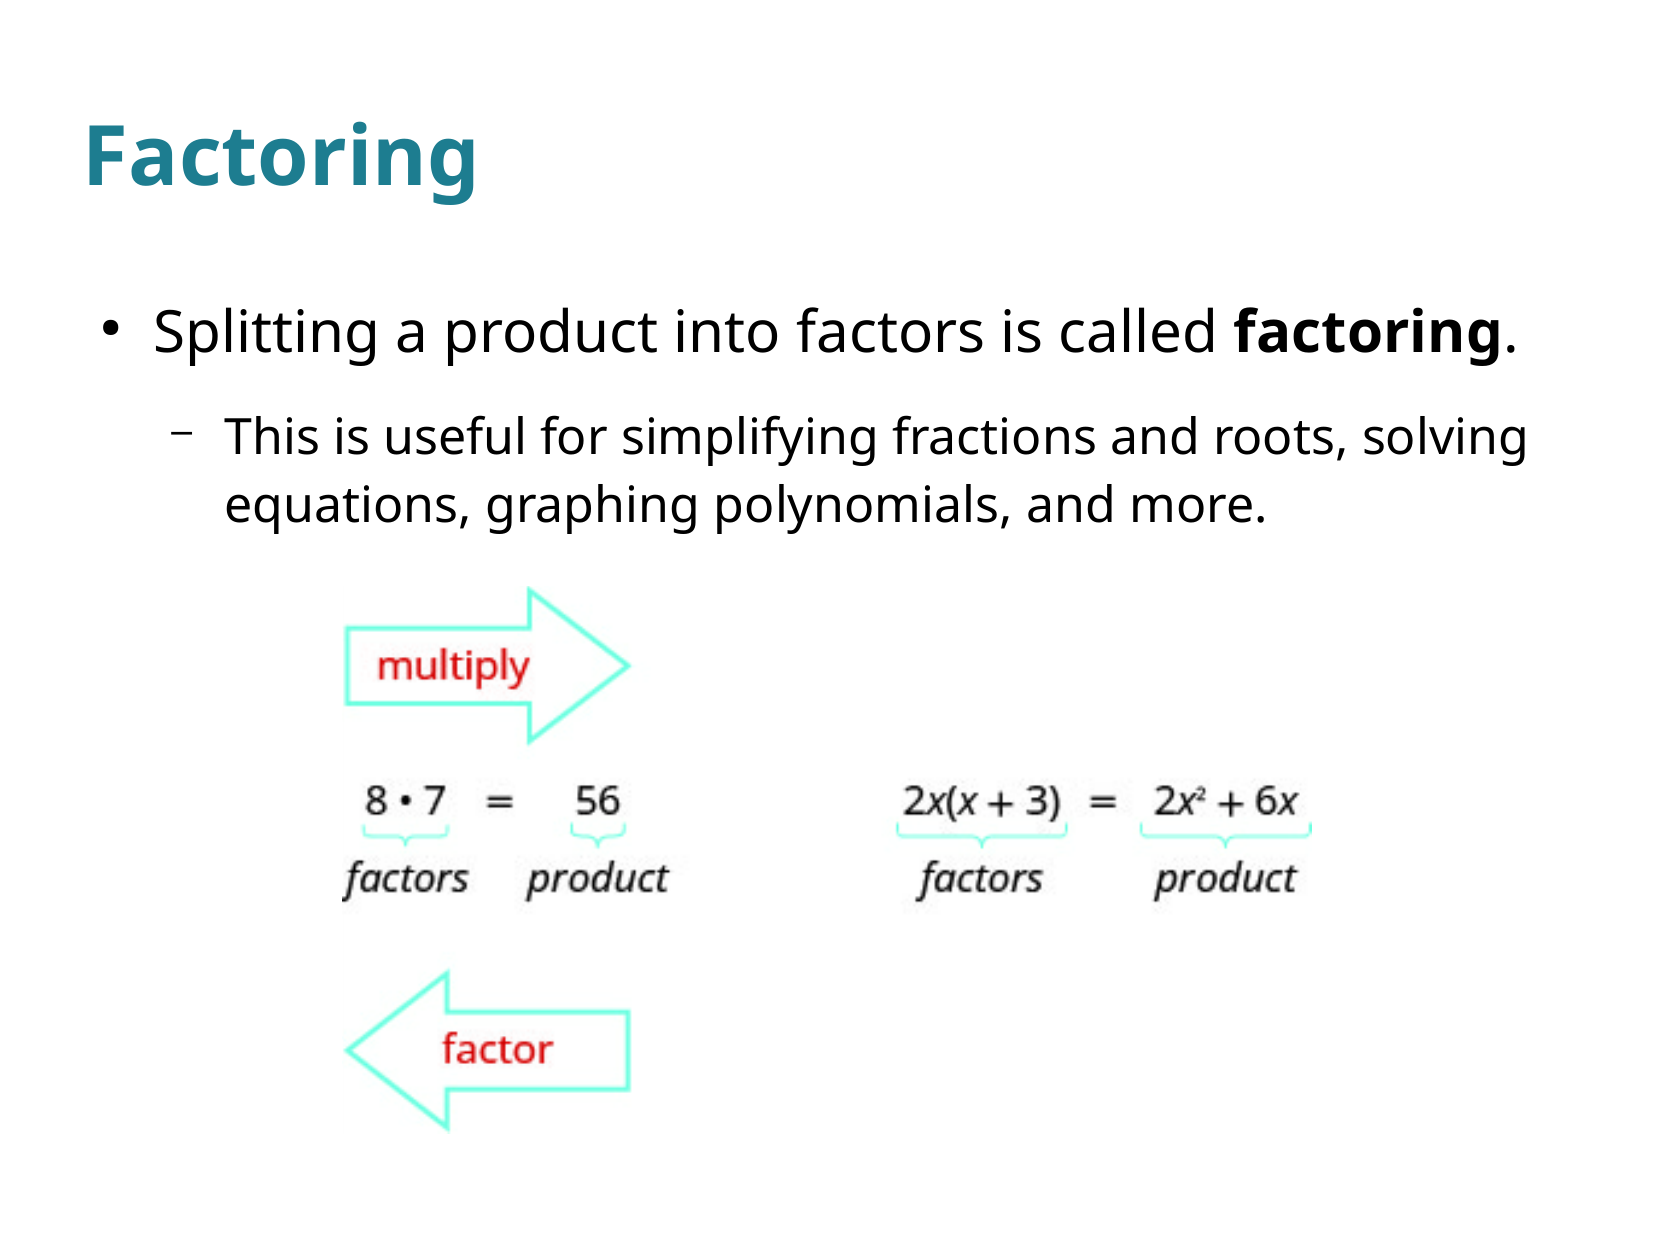

# Factoring
Splitting a product into factors is called factoring.
This is useful for simplifying fractions and roots, solving equations, graphing polynomials, and more.